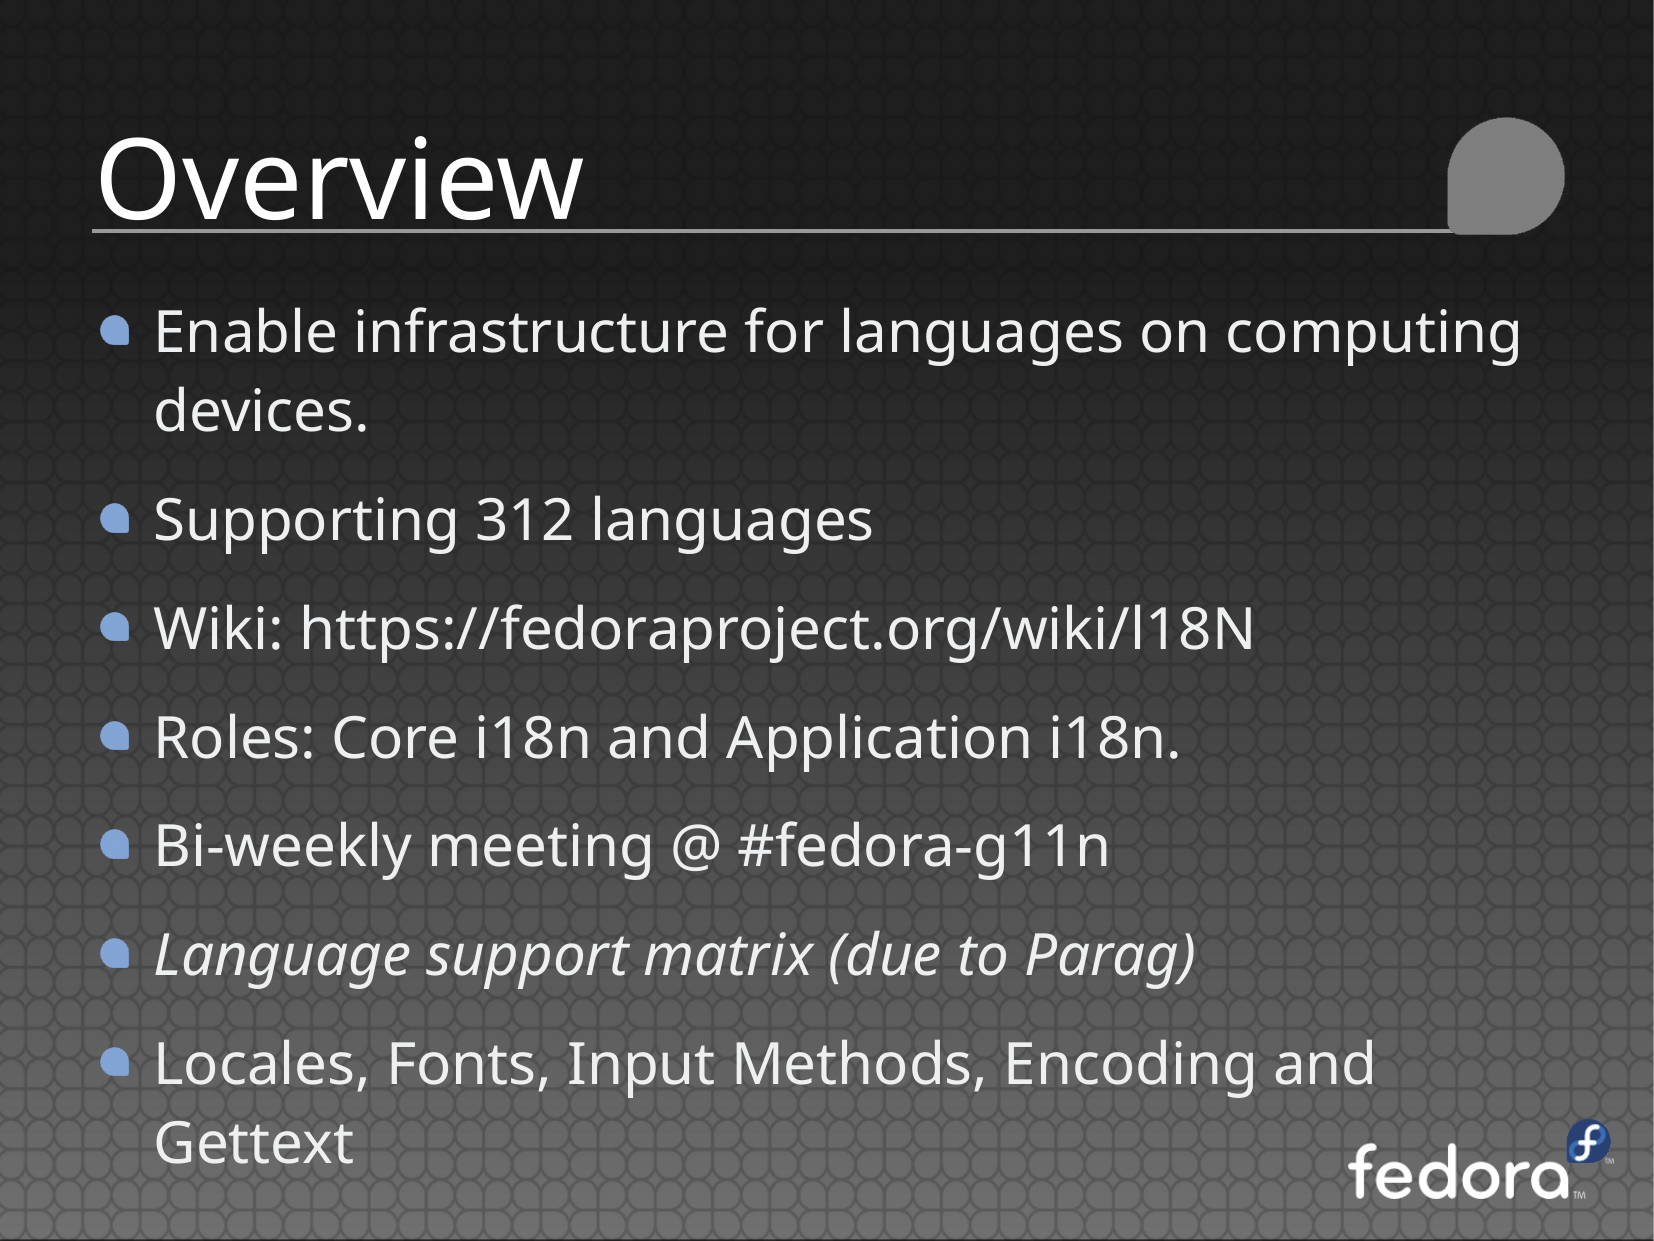

Overview
# Enable infrastructure for languages on computing devices.
Supporting 312 languages
Wiki: https://fedoraproject.org/wiki/l18N
Roles: Core i18n and Application i18n.
Bi-weekly meeting @ #fedora-g11n
Language support matrix (due to Parag)
Locales, Fonts, Input Methods, Encoding and Gettext